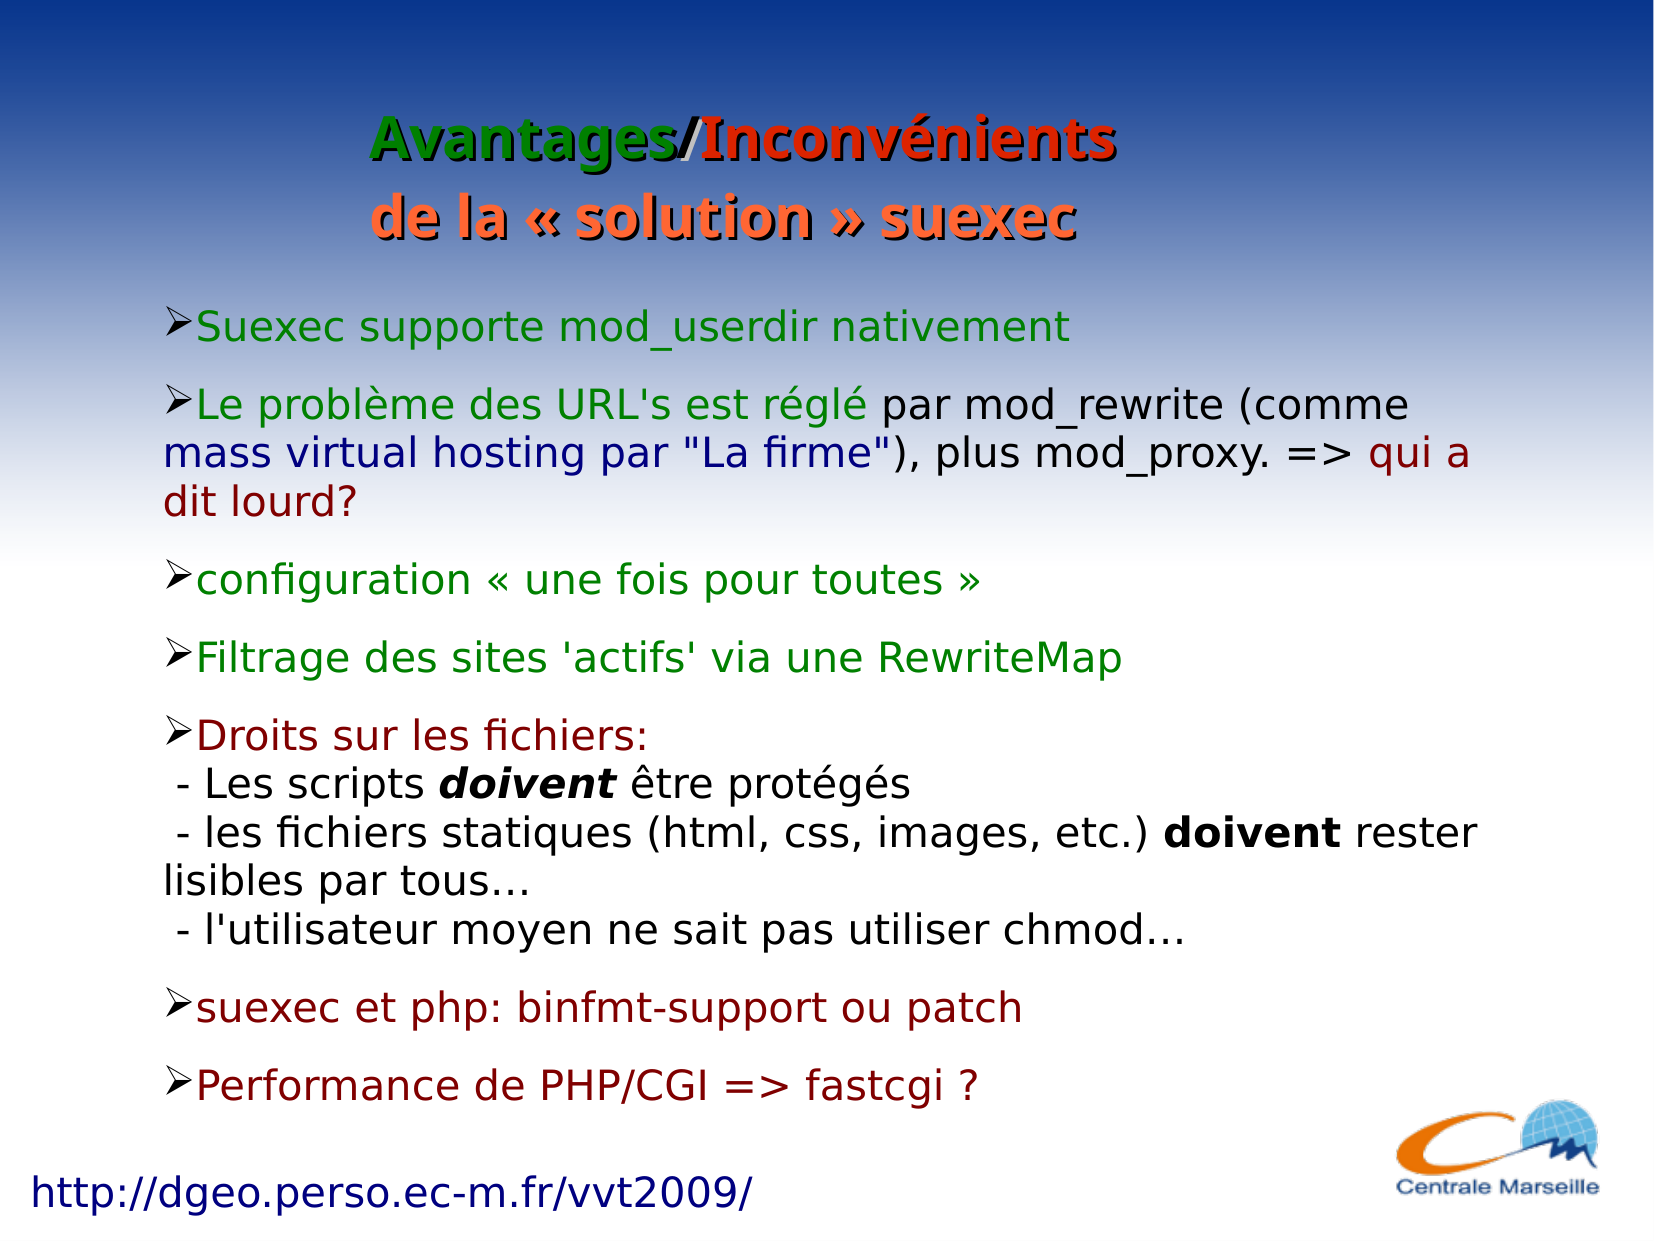

Avantages/Inconvénients
de la « solution » suexec
Suexec supporte mod_userdir nativement
Le problème des URL's est réglé par mod_rewrite (comme mass virtual hosting par "La firme"), plus mod_proxy. => qui a dit lourd?
configuration « une fois pour toutes »
Filtrage des sites 'actifs' via une RewriteMap
Droits sur les fichiers:
 - Les scripts doivent être protégés
 - les fichiers statiques (html, css, images, etc.) doivent rester lisibles par tous…
 - l'utilisateur moyen ne sait pas utiliser chmod…
suexec et php: binfmt-support ou patch
Performance de PHP/CGI => fastcgi ?
http://dgeo.perso.ec-m.fr/vvt2009/